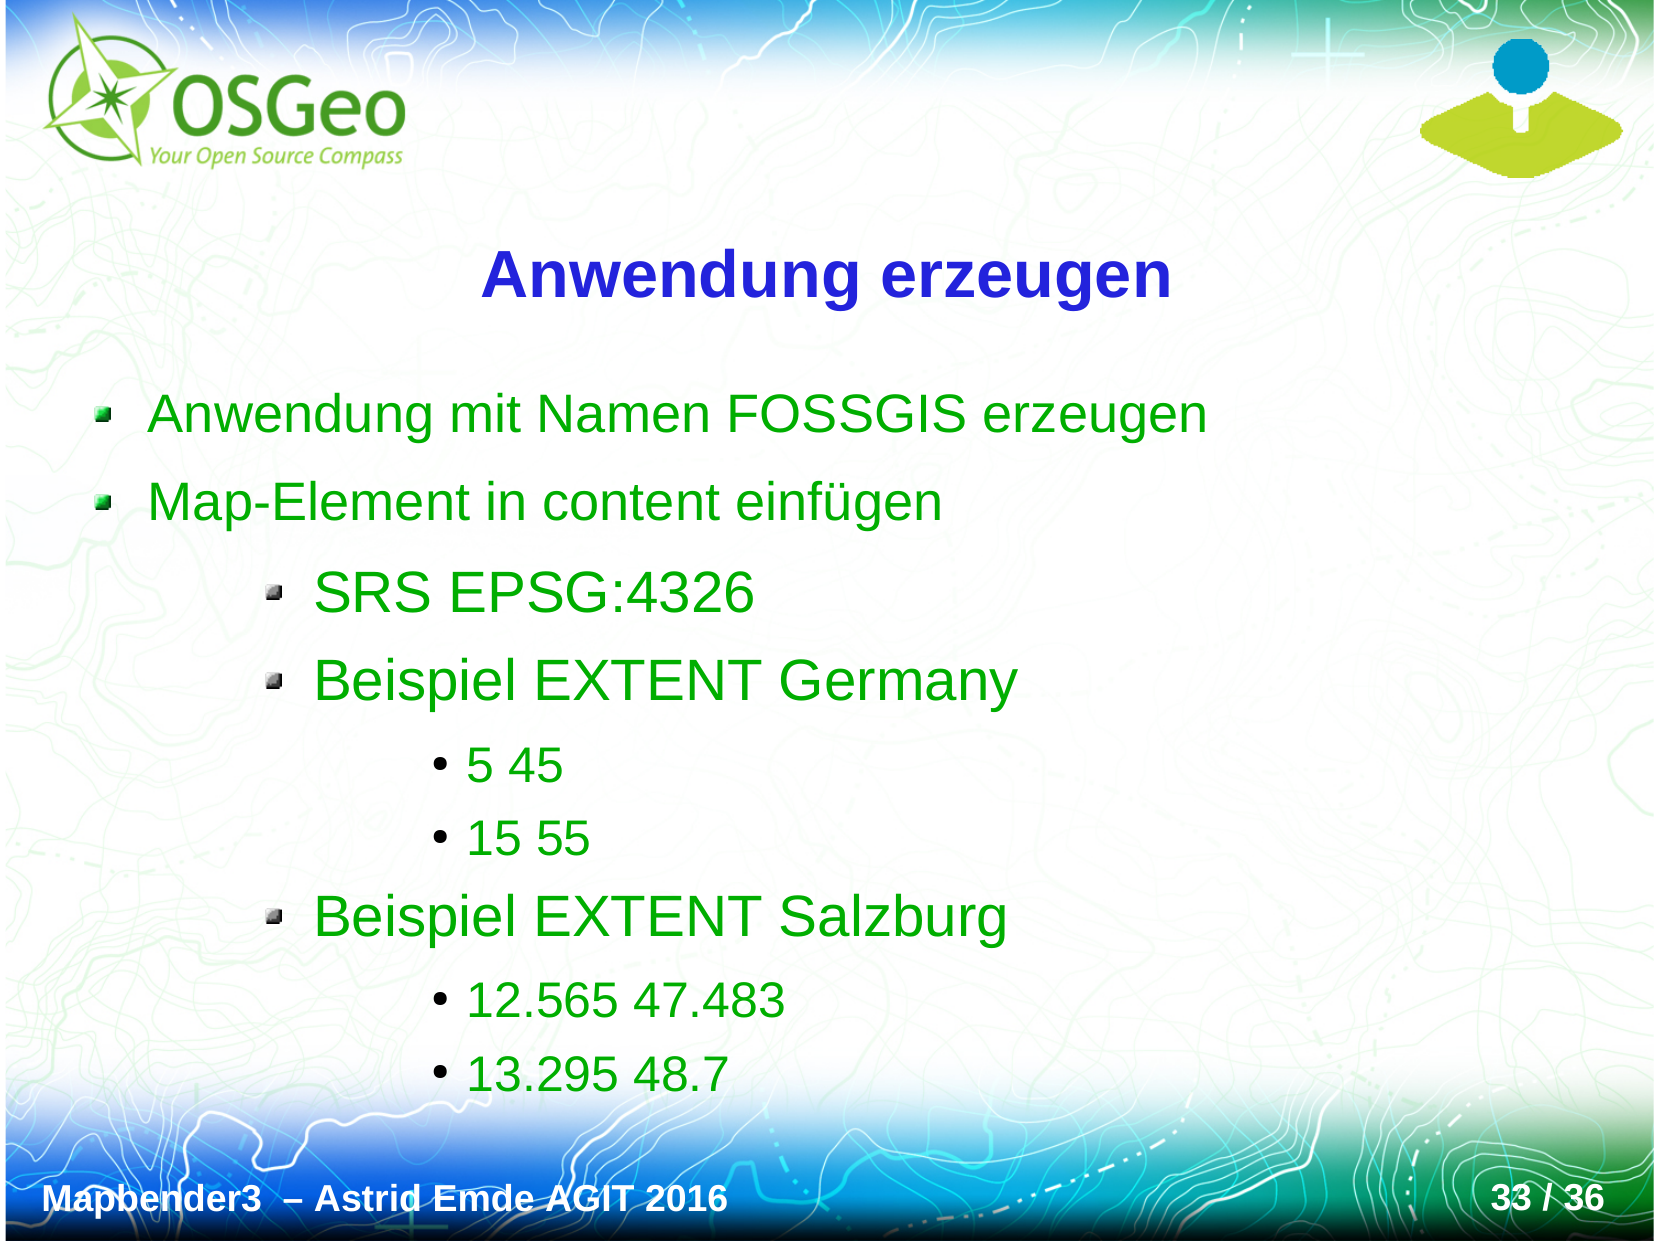

# Anwendung erzeugen
Anwendung mit Namen FOSSGIS erzeugen
Map-Element in content einfügen
SRS EPSG:4326
Beispiel EXTENT Germany
5 45
15 55
Beispiel EXTENT Salzburg
12.565 47.483
13.295 48.7